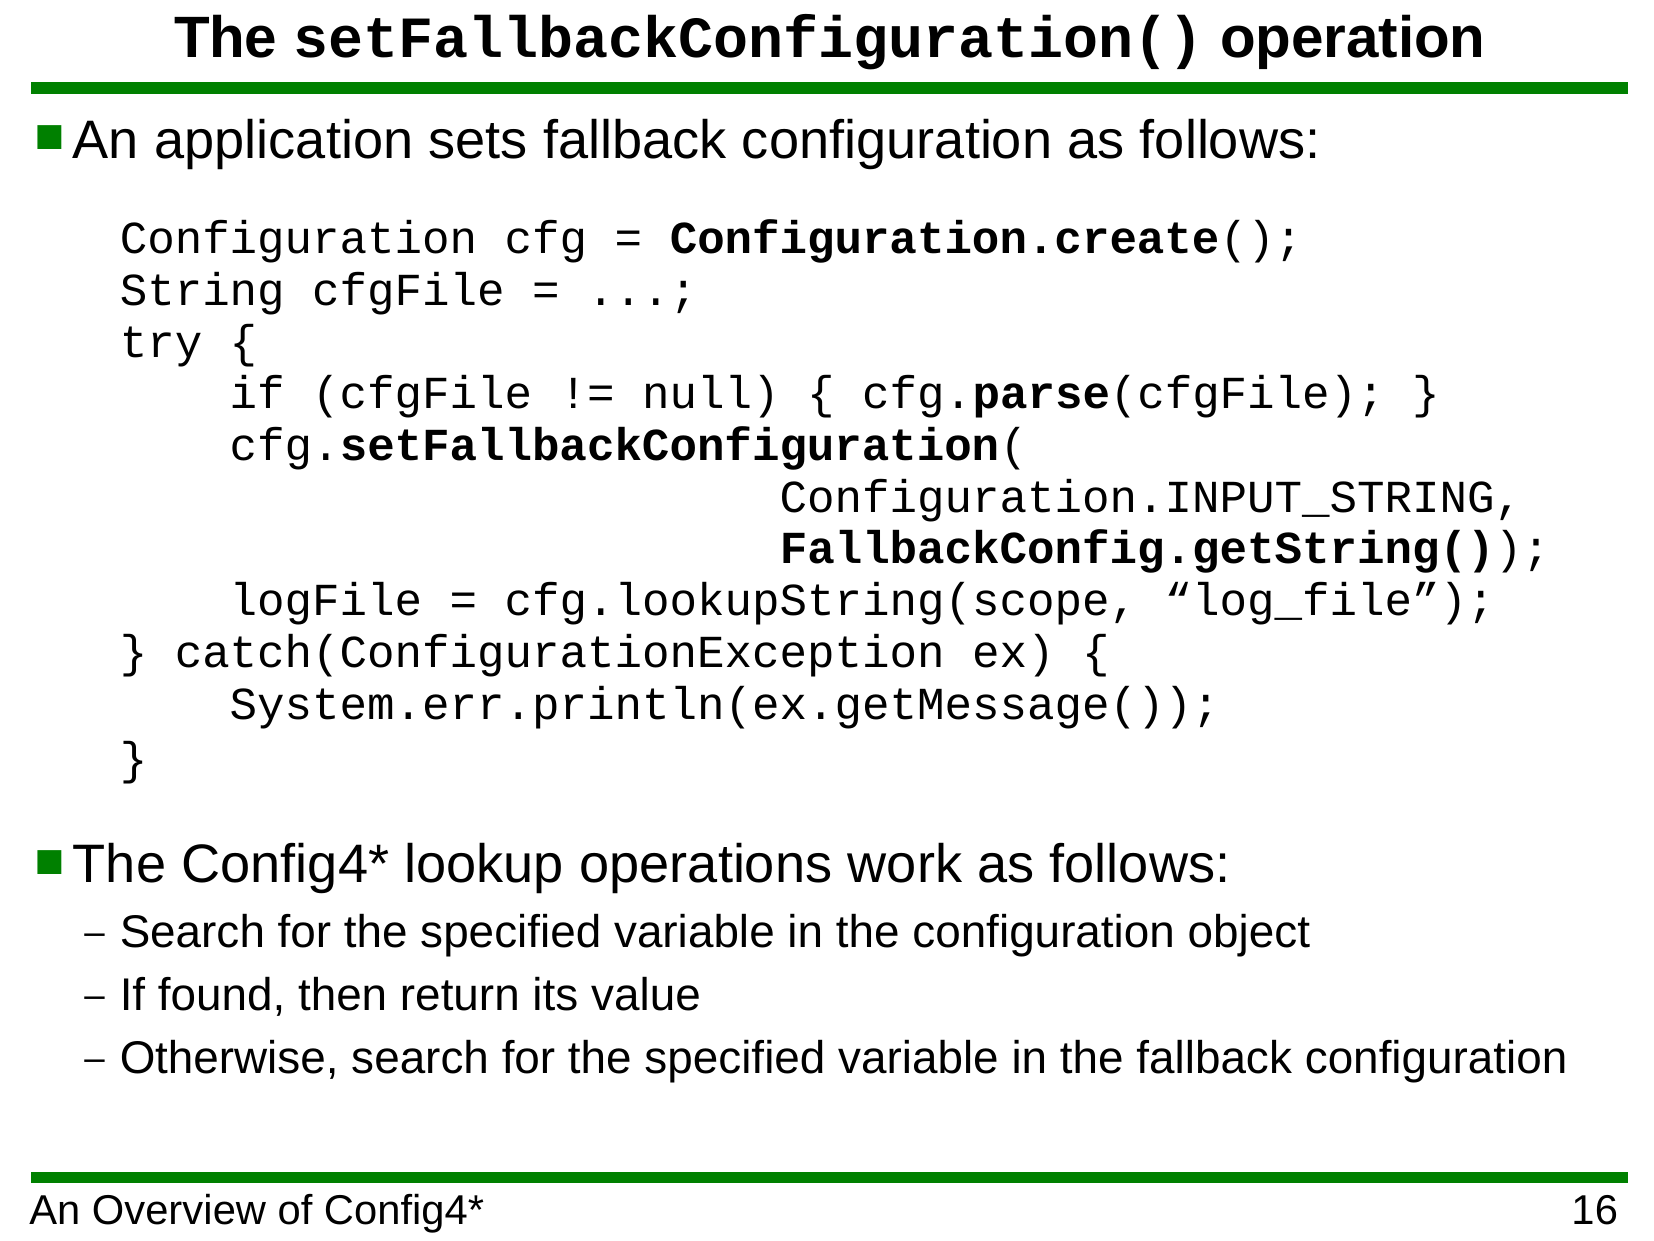

# The setFallbackConfiguration() operation
An application sets fallback configuration as follows:
Configuration cfg = Configuration.create();
String cfgFile = ...;
try {
 if (cfgFile != null) { cfg.parse(cfgFile); }
 cfg.setFallbackConfiguration(
 Configuration.INPUT_STRING,
 FallbackConfig.getString());
 logFile = cfg.lookupString(scope, “log_file”);
} catch(ConfigurationException ex) {
 System.err.println(ex.getMessage());
}
The Config4* lookup operations work as follows:
Search for the specified variable in the configuration object
If found, then return its value
Otherwise, search for the specified variable in the fallback configuration
An Overview of Config4*
16